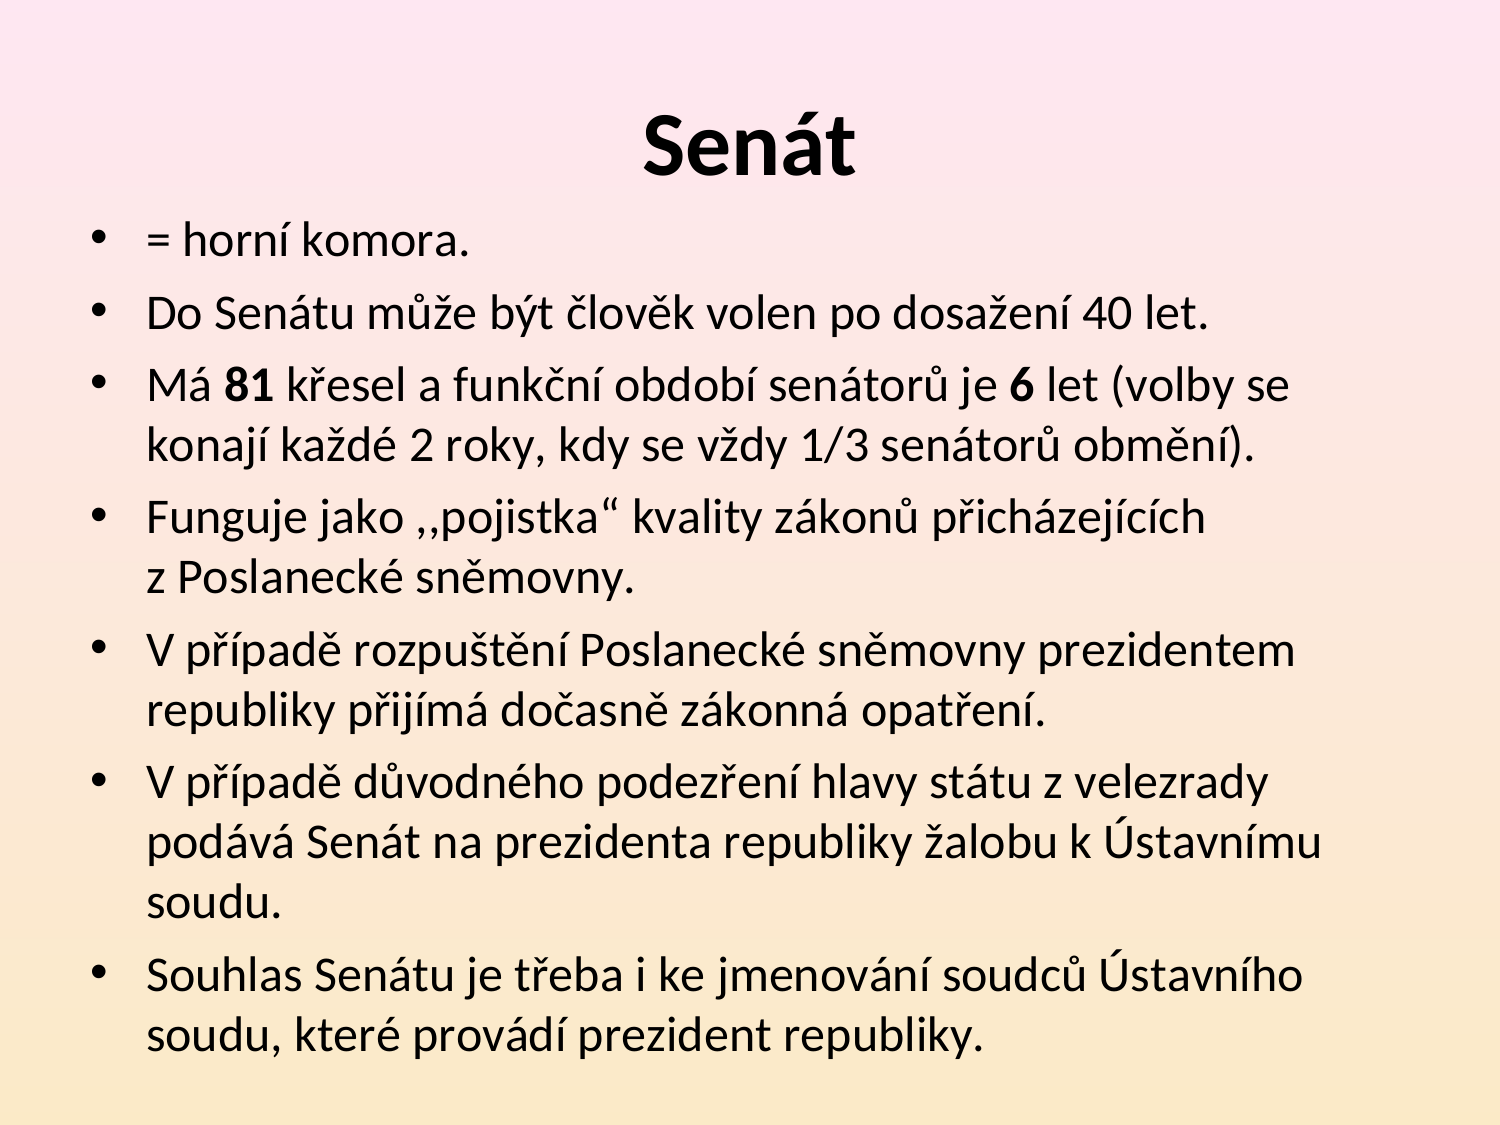

# Senát
= horní komora.
Do Senátu může být člověk volen po dosažení 40 let.
Má 81 křesel a funkční období senátorů je 6 let (volby se konají každé 2 roky, kdy se vždy 1/3 senátorů obmění).
Funguje jako ,,pojistka“ kvality zákonů přicházejících
z Poslanecké sněmovny.
V případě rozpuštění Poslanecké sněmovny prezidentem republiky přijímá dočasně zákonná opatření.
V případě důvodného podezření hlavy státu z velezrady podává Senát na prezidenta republiky žalobu k Ústavnímu soudu.
Souhlas Senátu je třeba i ke jmenování soudců Ústavního soudu, které provádí prezident republiky.